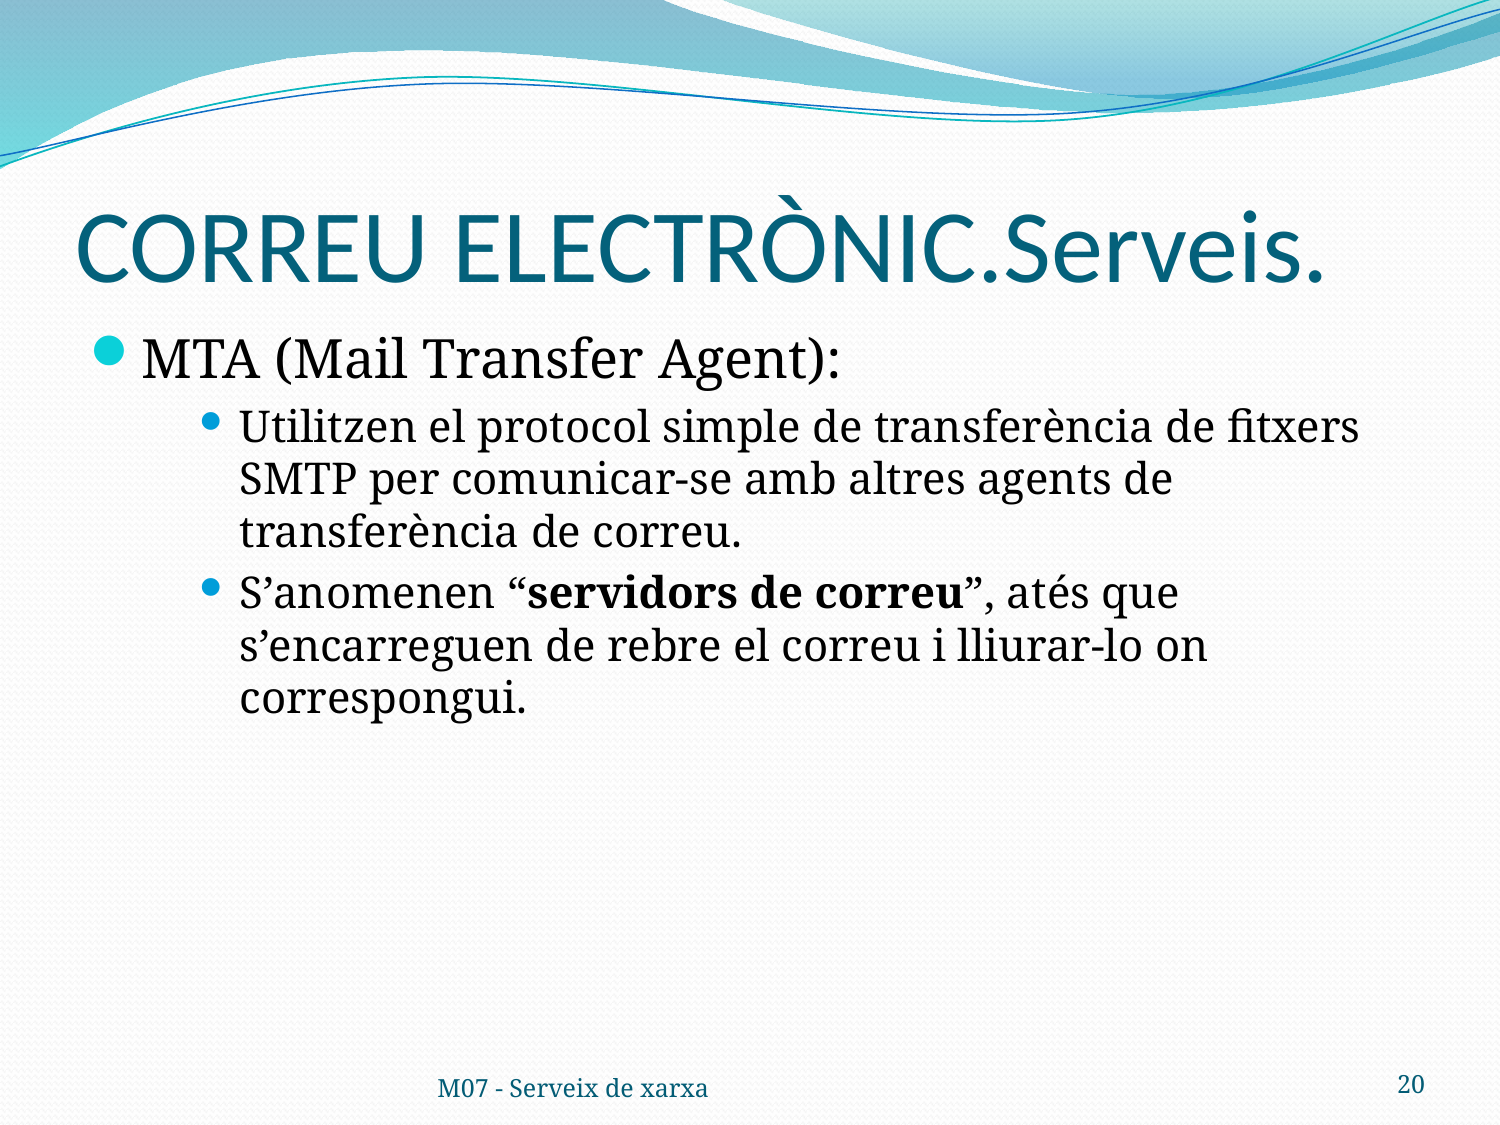

# CORREU ELECTRÒNIC.Serveis.
MTA (Mail Transfer Agent):
Utilitzen el protocol simple de transferència de fitxers SMTP per comunicar-se amb altres agents de transferència de correu.
S’anomenen “servidors de correu”, atés que s’encarreguen de rebre el correu i lliurar-lo on correspongui.
M07 - Serveix de xarxa